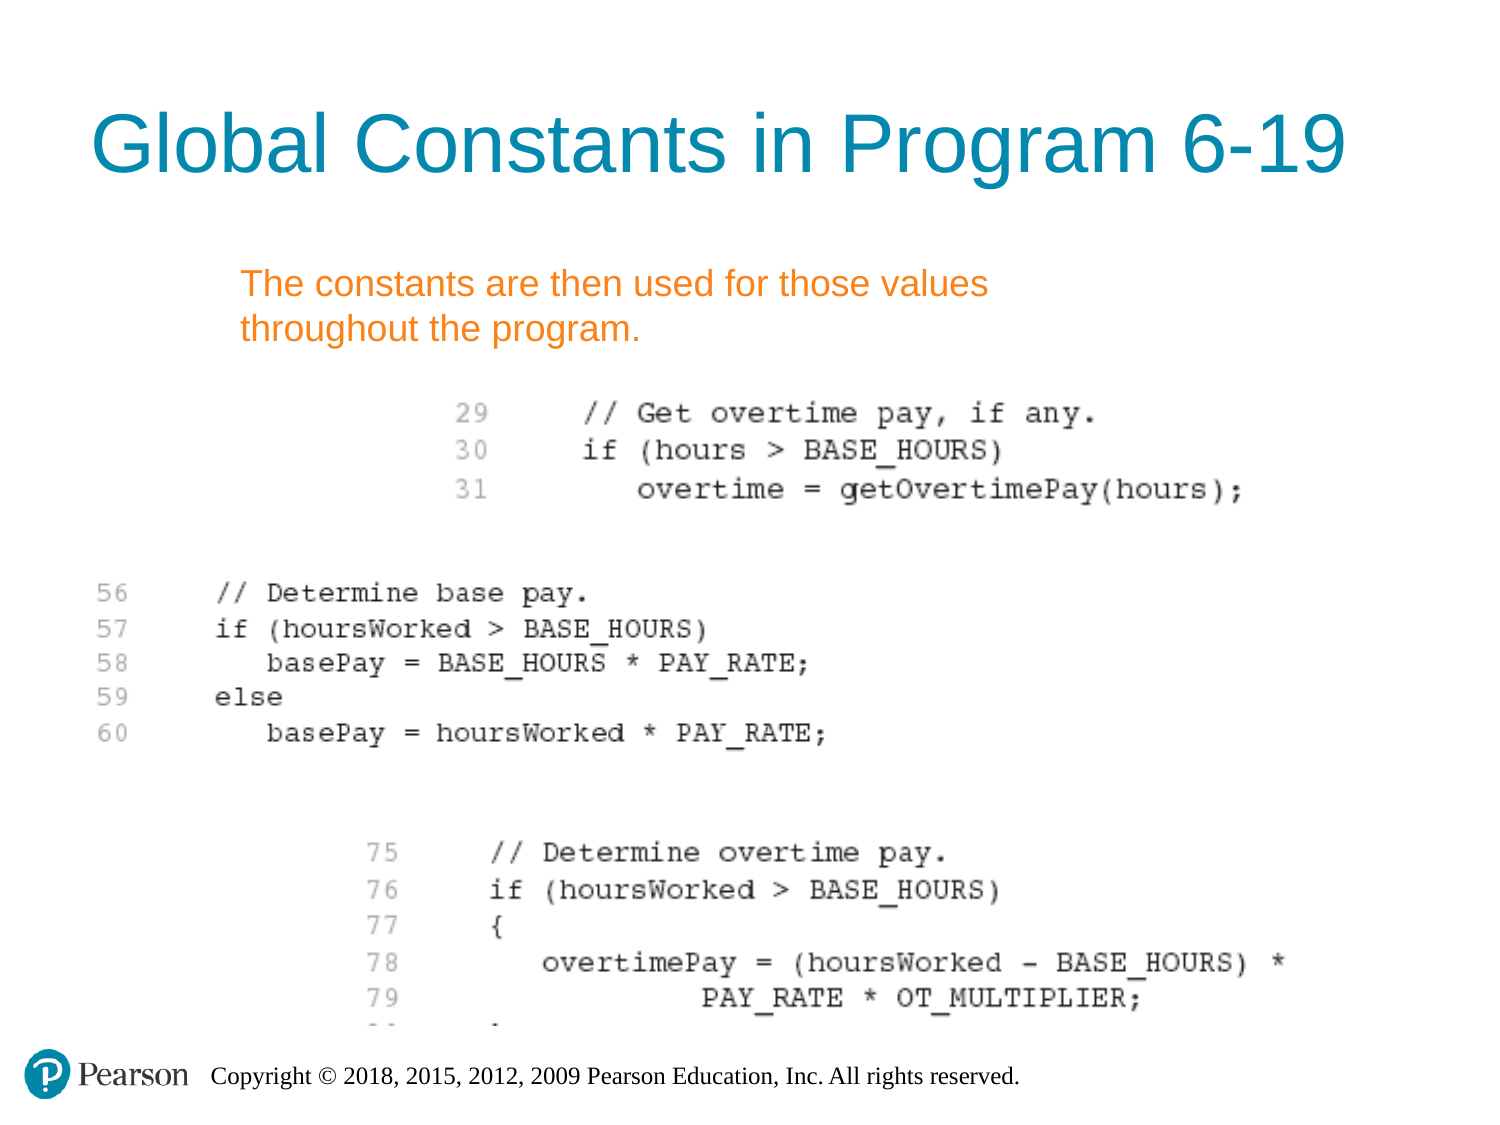

# Global Constants in Program 6-19
The constants are then used for those values throughout the program.